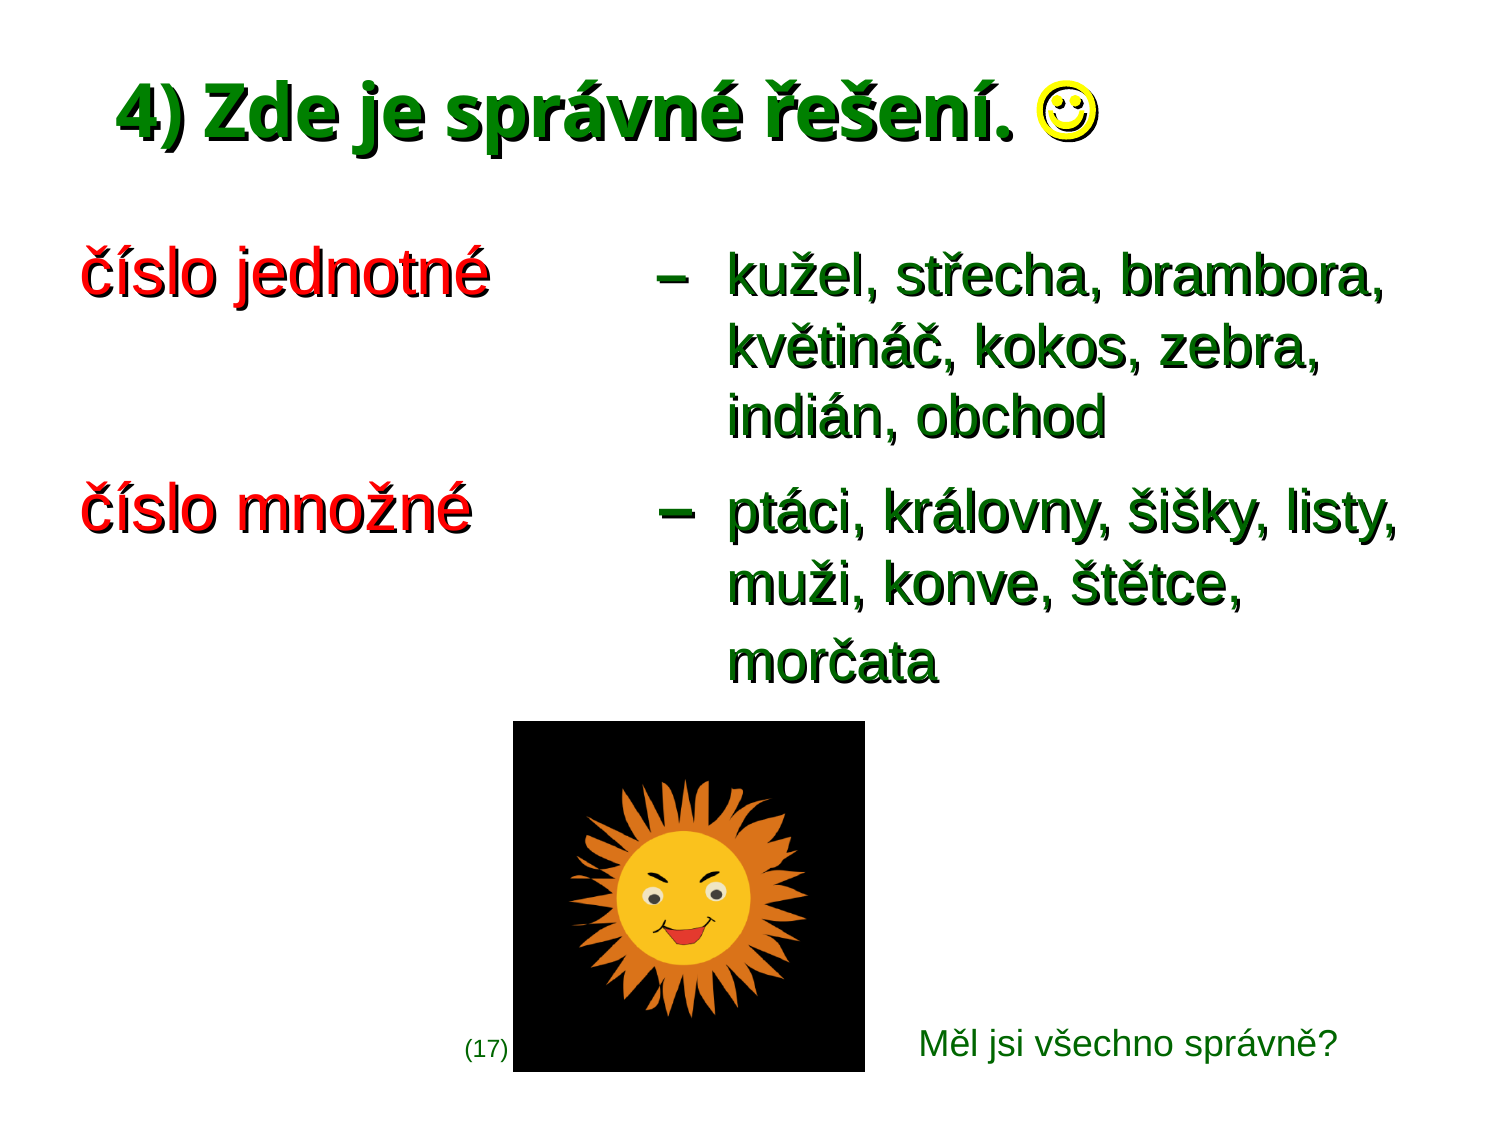

# 4) Zde je správné řešení. 
číslo jednotné	 – 	kužel, střecha, brambora, 		květináč, kokos, zebra,		indián, obchod
číslo množné	 – 	ptáci, královny, šišky, listy, 		muži, konve, štětce, 			morčata
Měl jsi všechno správně?
(17)